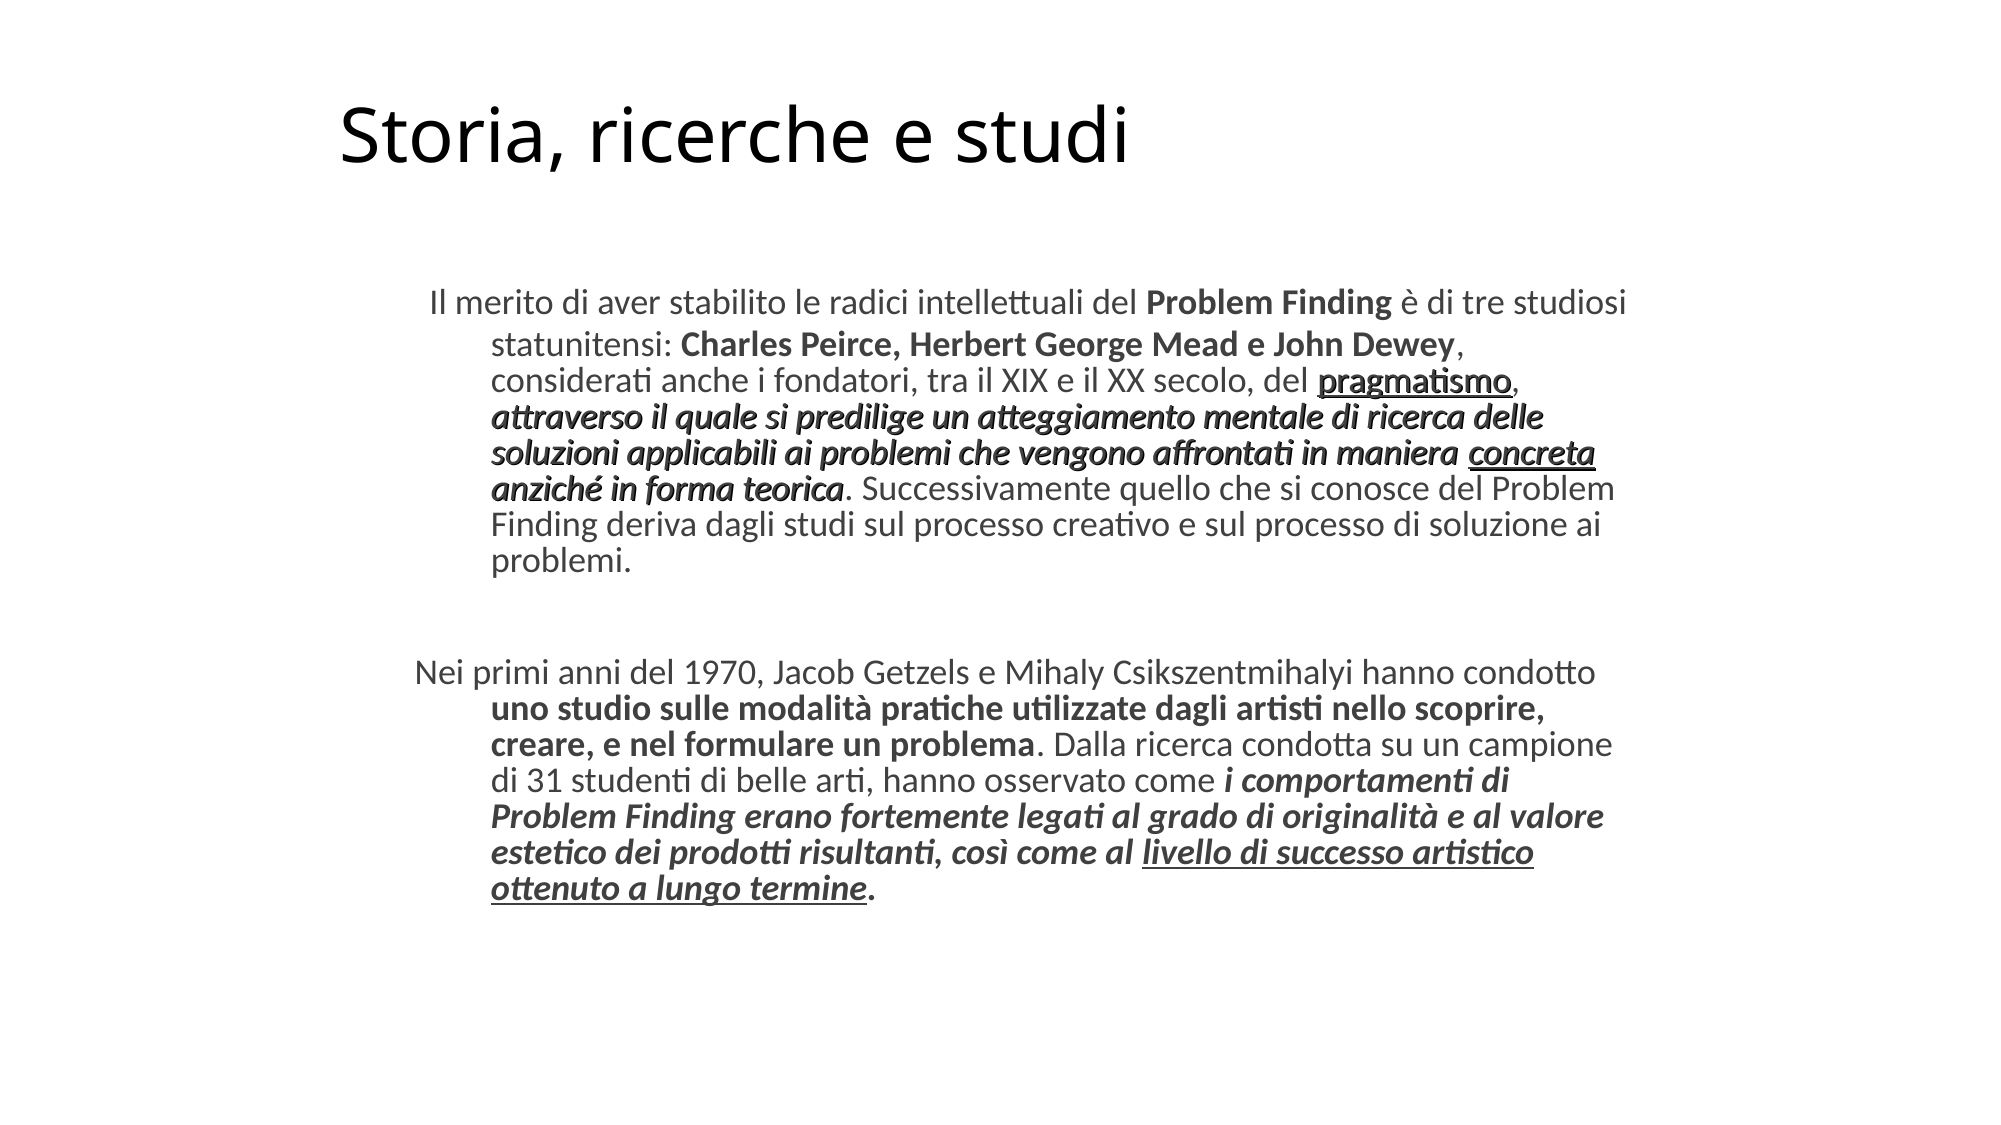

# Storia, ricerche e studi
 Il merito di aver stabilito le radici intellettuali del Problem Finding è di tre studiosi statunitensi: Charles Peirce, Herbert George Mead e John Dewey, considerati anche i fondatori, tra il XIX e il XX secolo, del pragmatismo, attraverso il quale si predilige un atteggiamento mentale di ricerca delle soluzioni applicabili ai problemi che vengono affrontati in maniera concreta anziché in forma teorica. Successivamente quello che si conosce del Problem Finding deriva dagli studi sul processo creativo e sul processo di soluzione ai problemi.
Nei primi anni del 1970, Jacob Getzels e Mihaly Csikszentmihalyi hanno condotto uno studio sulle modalità pratiche utilizzate dagli artisti nello scoprire, creare, e nel formulare un problema. Dalla ricerca condotta su un campione di 31 studenti di belle arti, hanno osservato come i comportamenti di Problem Finding erano fortemente legati al grado di originalità e al valore estetico dei prodotti risultanti, così come al livello di successo artistico ottenuto a lungo termine.